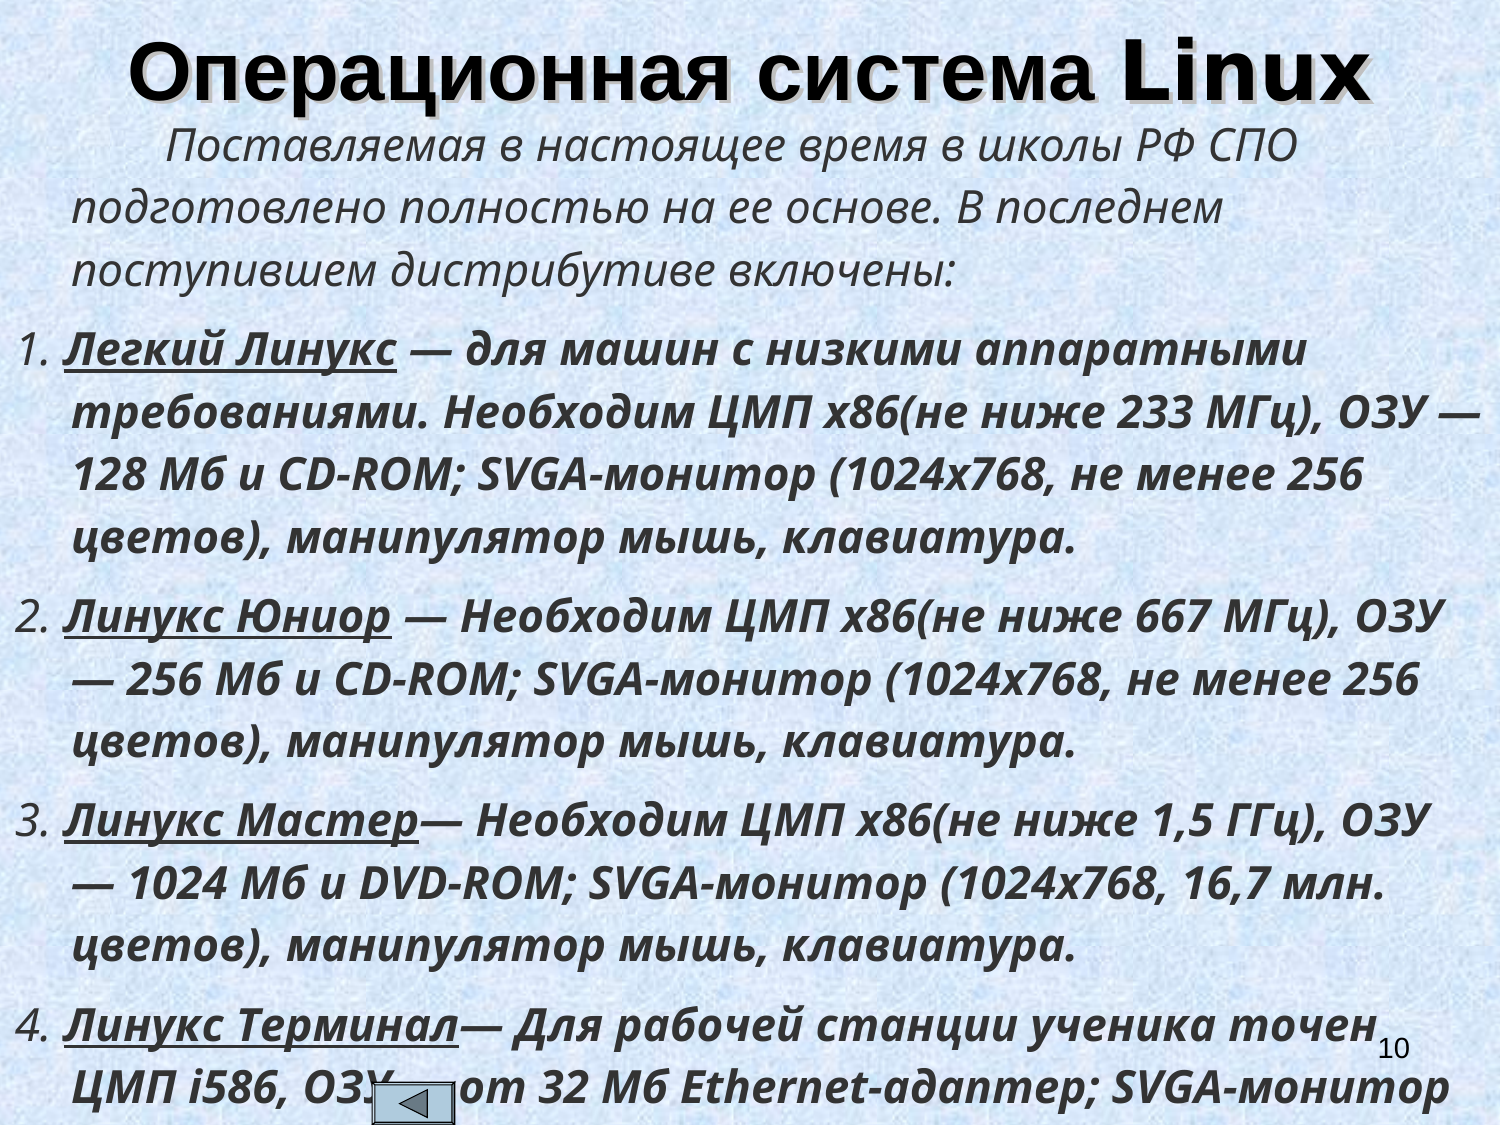

# Операционная система Linux
 	Поставляемая в настоящее время в школы РФ СПО подготовлено полностью на ее основе. В последнем поступившем дистрибутиве включены:
1. Легкий Линукс — для машин с низкими аппаратными требованиями. Необходим ЦМП х86(не ниже 233 МГц), ОЗУ — 128 Мб и CD-ROM; SVGA-монитор (1024х768, не менее 256 цветов), манипулятор мышь, клавиатура.
2. Линукс Юниор — Необходим ЦМП х86(не ниже 667 МГц), ОЗУ — 256 Мб и CD-ROM; SVGA-монитор (1024х768, не менее 256 цветов), манипулятор мышь, клавиатура.
3. Линукс Мастер— Необходим ЦМП х86(не ниже 1,5 ГГц), ОЗУ — 1024 Мб и DVD-ROM; SVGA-монитор (1024х768, 16,7 млн. цветов), манипулятор мышь, клавиатура.
4. Линукс Терминал— Для рабочей станции ученика точен ЦМП i586, ОЗУ — от 32 Мб Ethernet-адаптер; SVGA-монитор (1024х768, 256 цветов), манипулятор мышь, клавиатура.
10